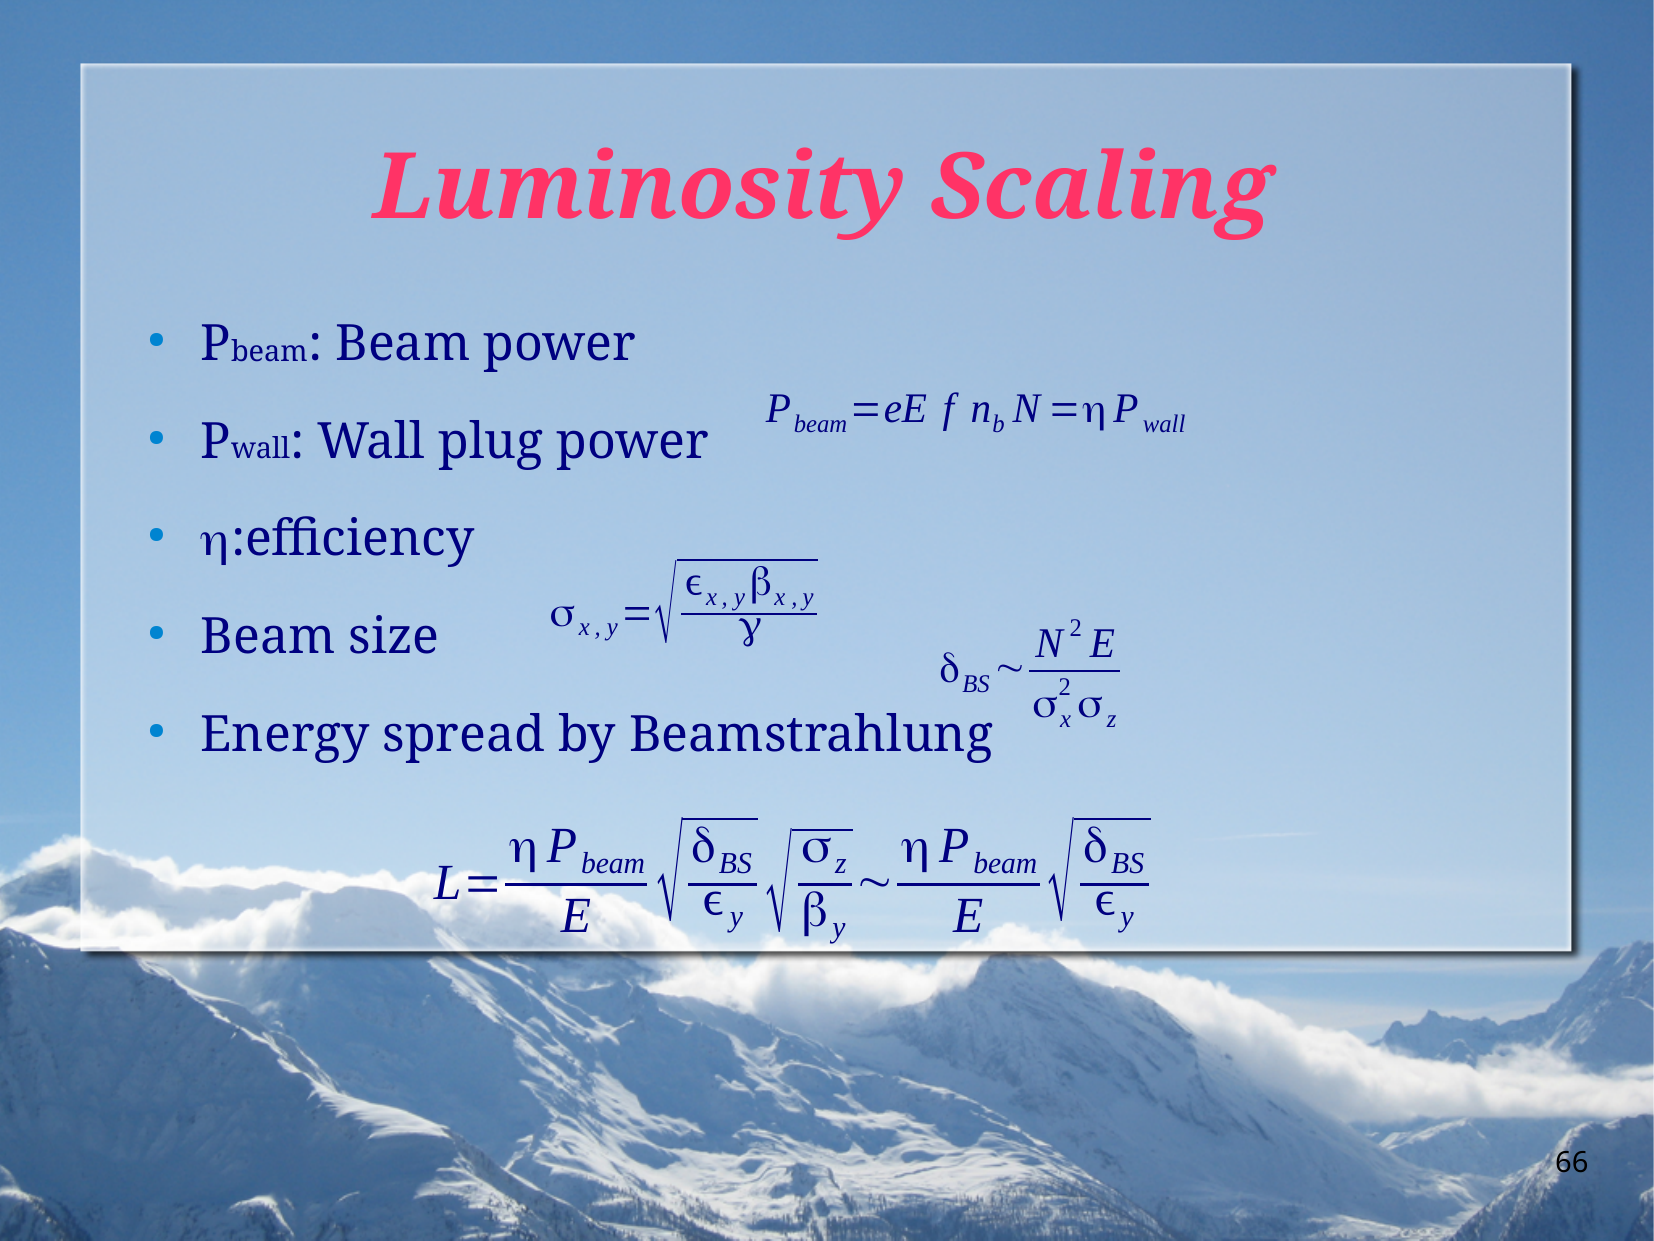

# Luminosity Scaling
Pbeam: Beam power
Pwall: Wall plug power
h:efficiency
Beam size
Energy spread by Beamstrahlung
66